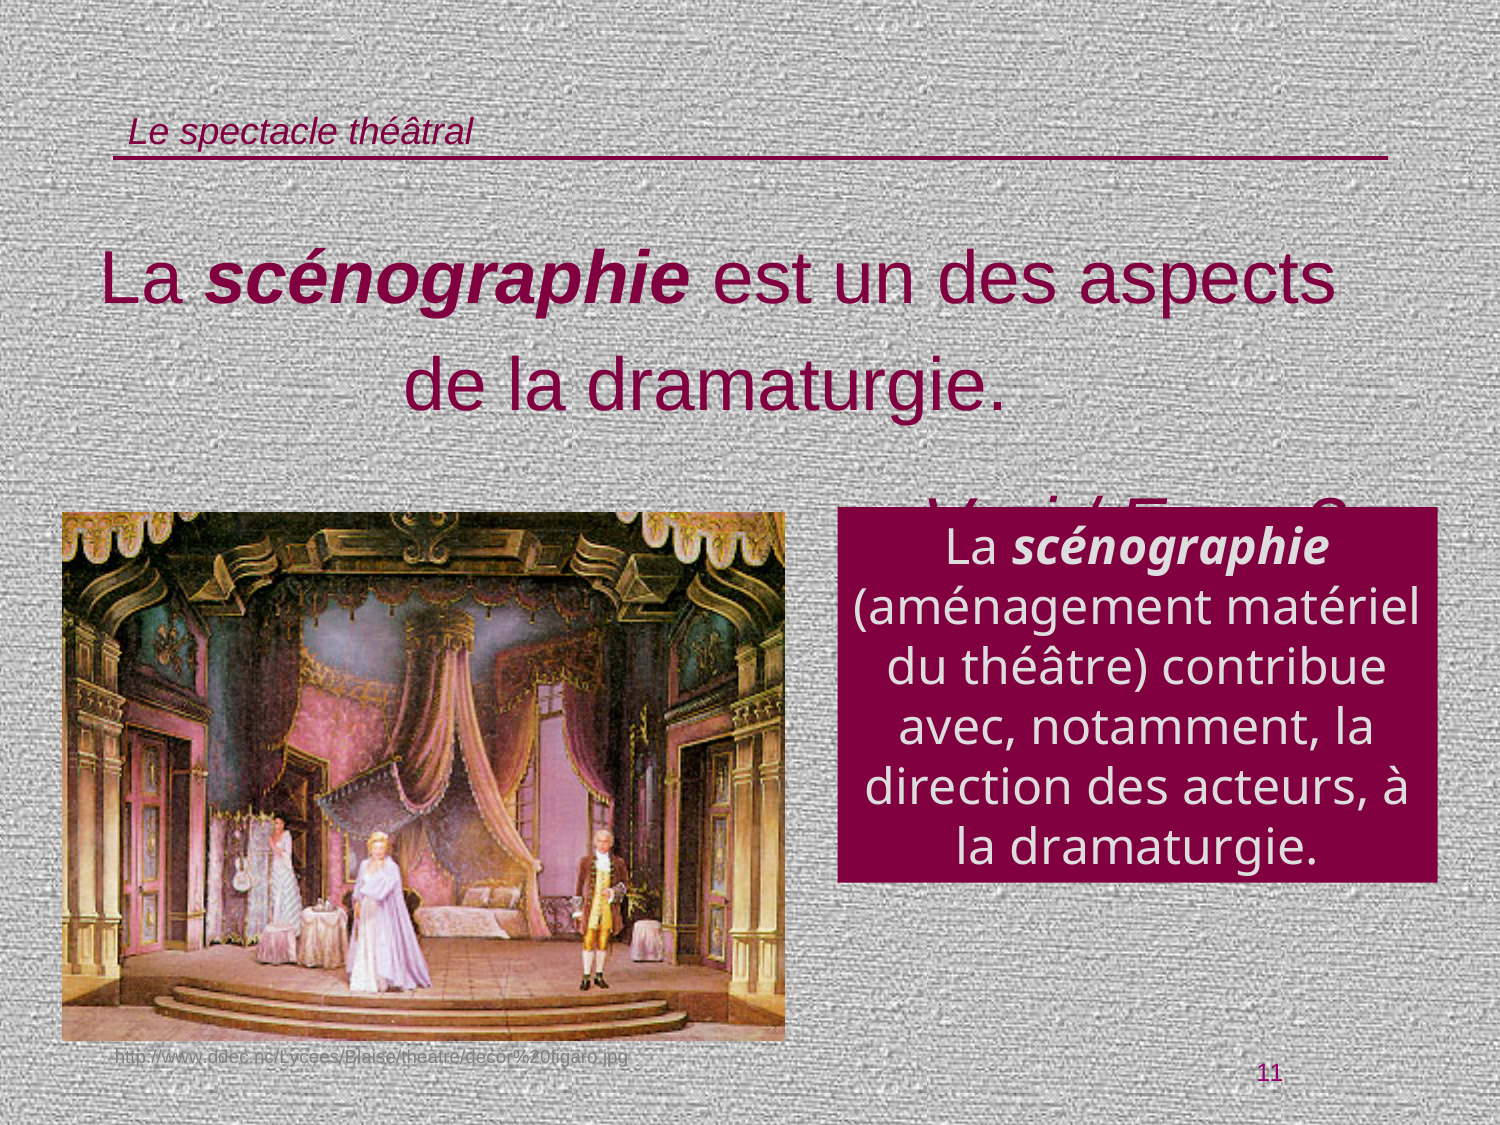

La scénographie est un des aspects de la dramaturgie.
Vrai / Faux ?
La scénographie (aménagement matériel du théâtre) contribue avec, notamment, la direction des acteurs, à la dramaturgie.
http://www.ddec.nc/Lycees/Blaise/theatre/decor%20figaro.jpg
11